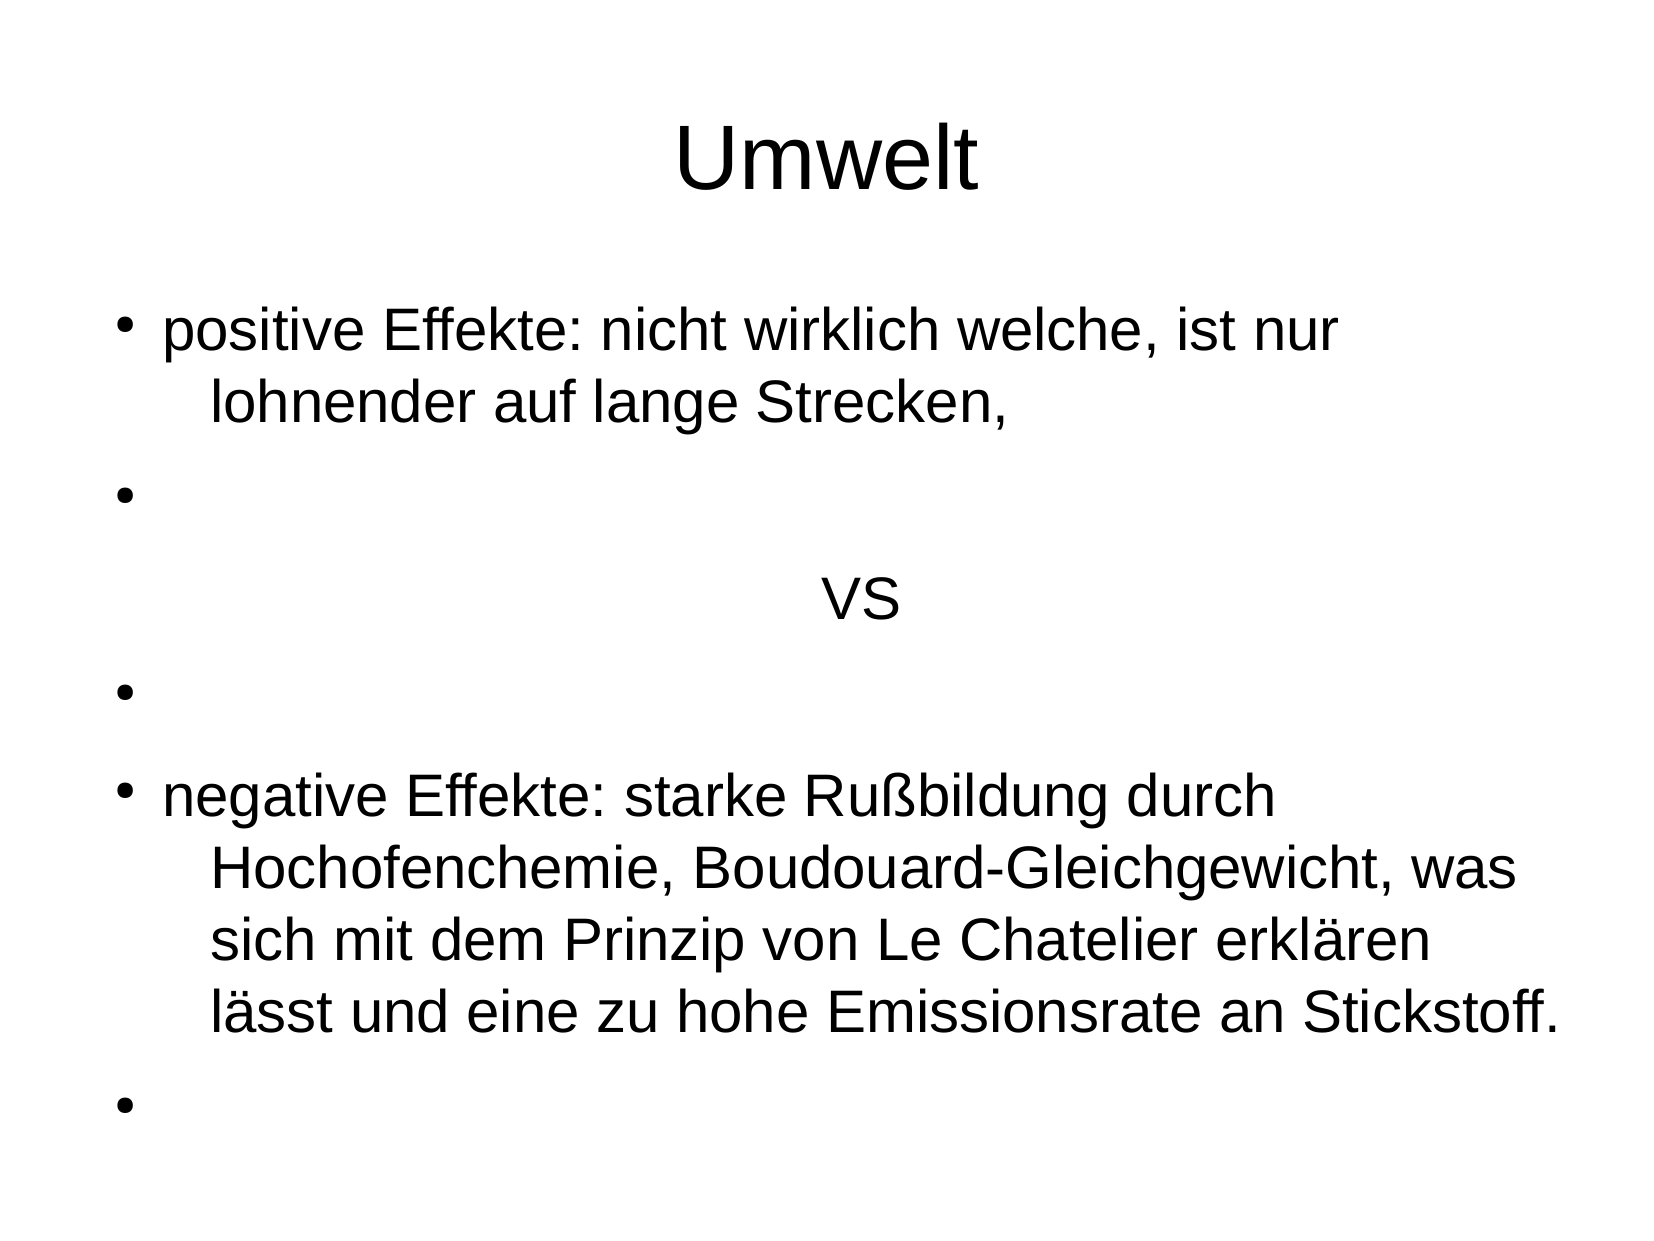

# Umwelt
positive Effekte: nicht wirklich welche, ist nur lohnender auf lange Strecken,
VS
negative Effekte: starke Rußbildung durch Hochofenchemie, Boudouard-Gleichgewicht, was sich mit dem Prinzip von Le Chatelier erklären lässt und eine zu hohe Emissionsrate an Stickstoff.